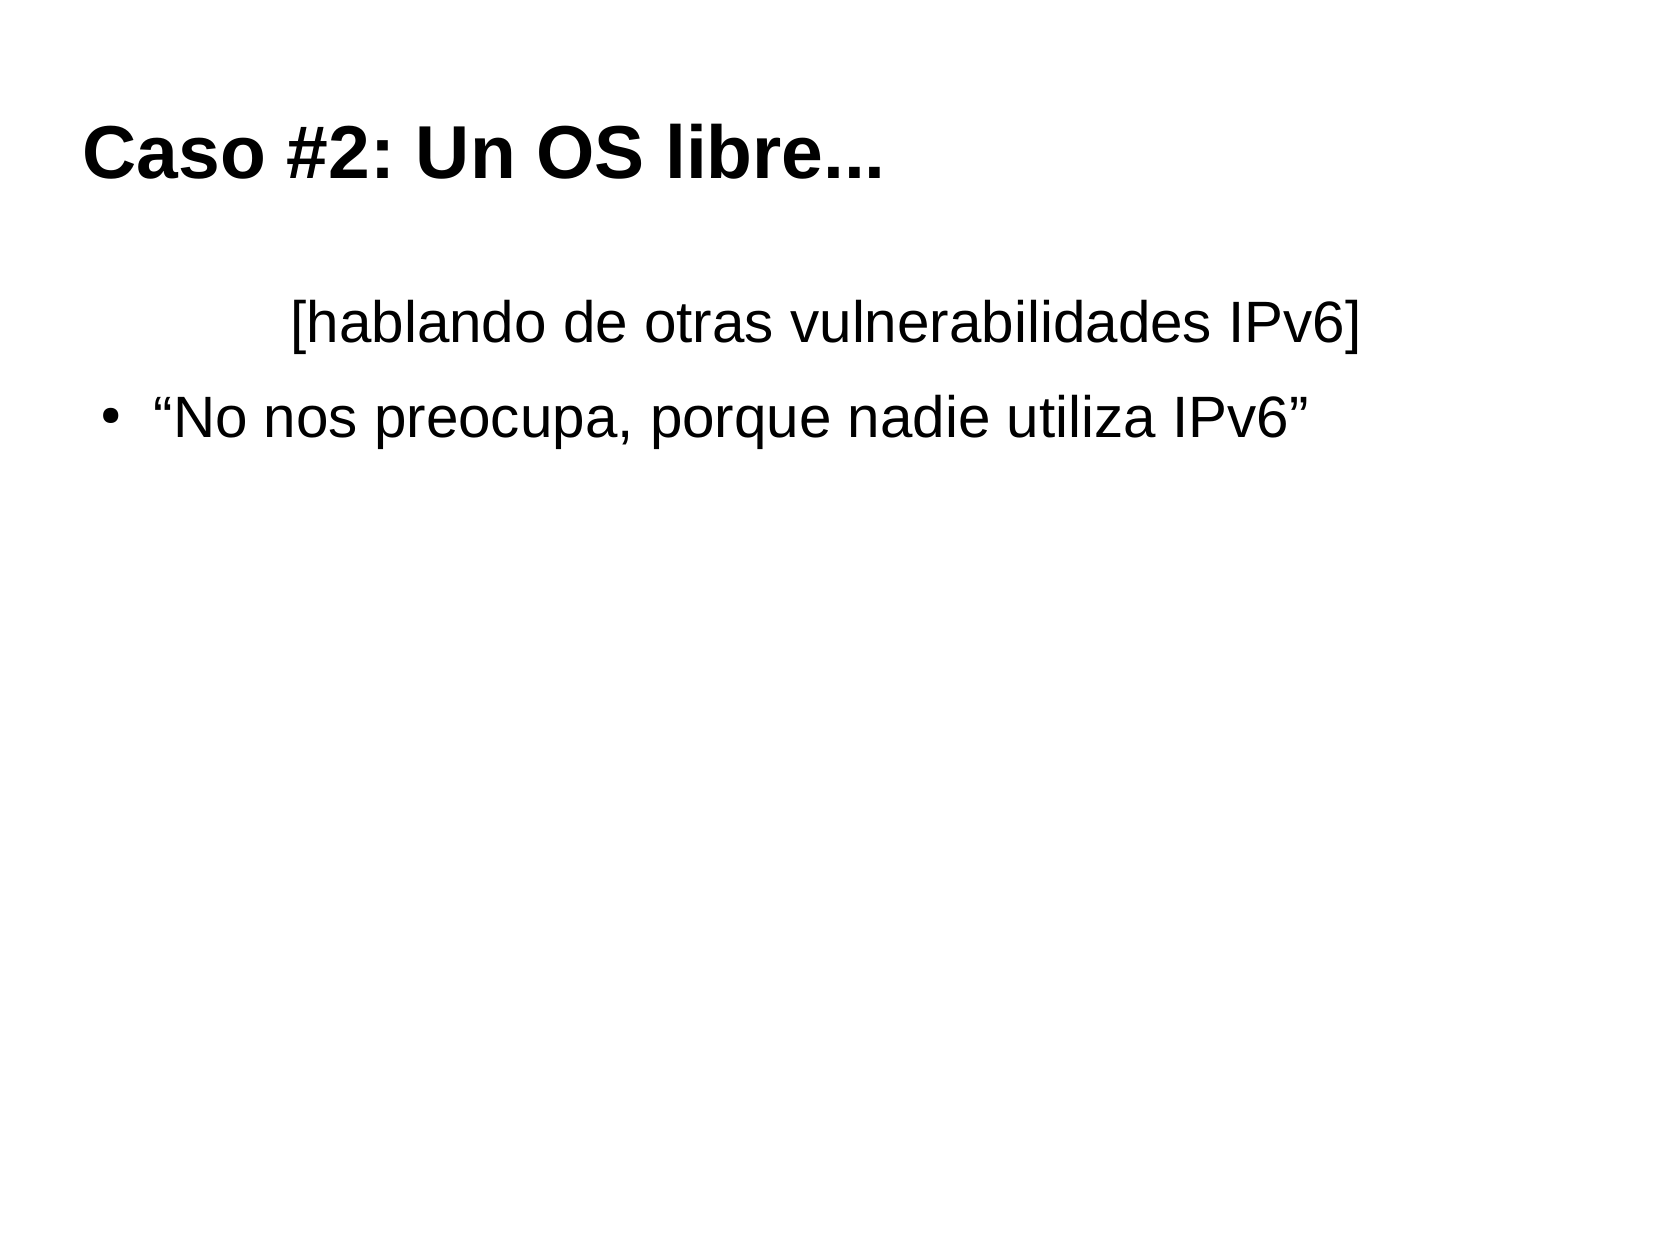

# Caso #2: Un OS libre...
[hablando de otras vulnerabilidades IPv6]
“No nos preocupa, porque nadie utiliza IPv6”